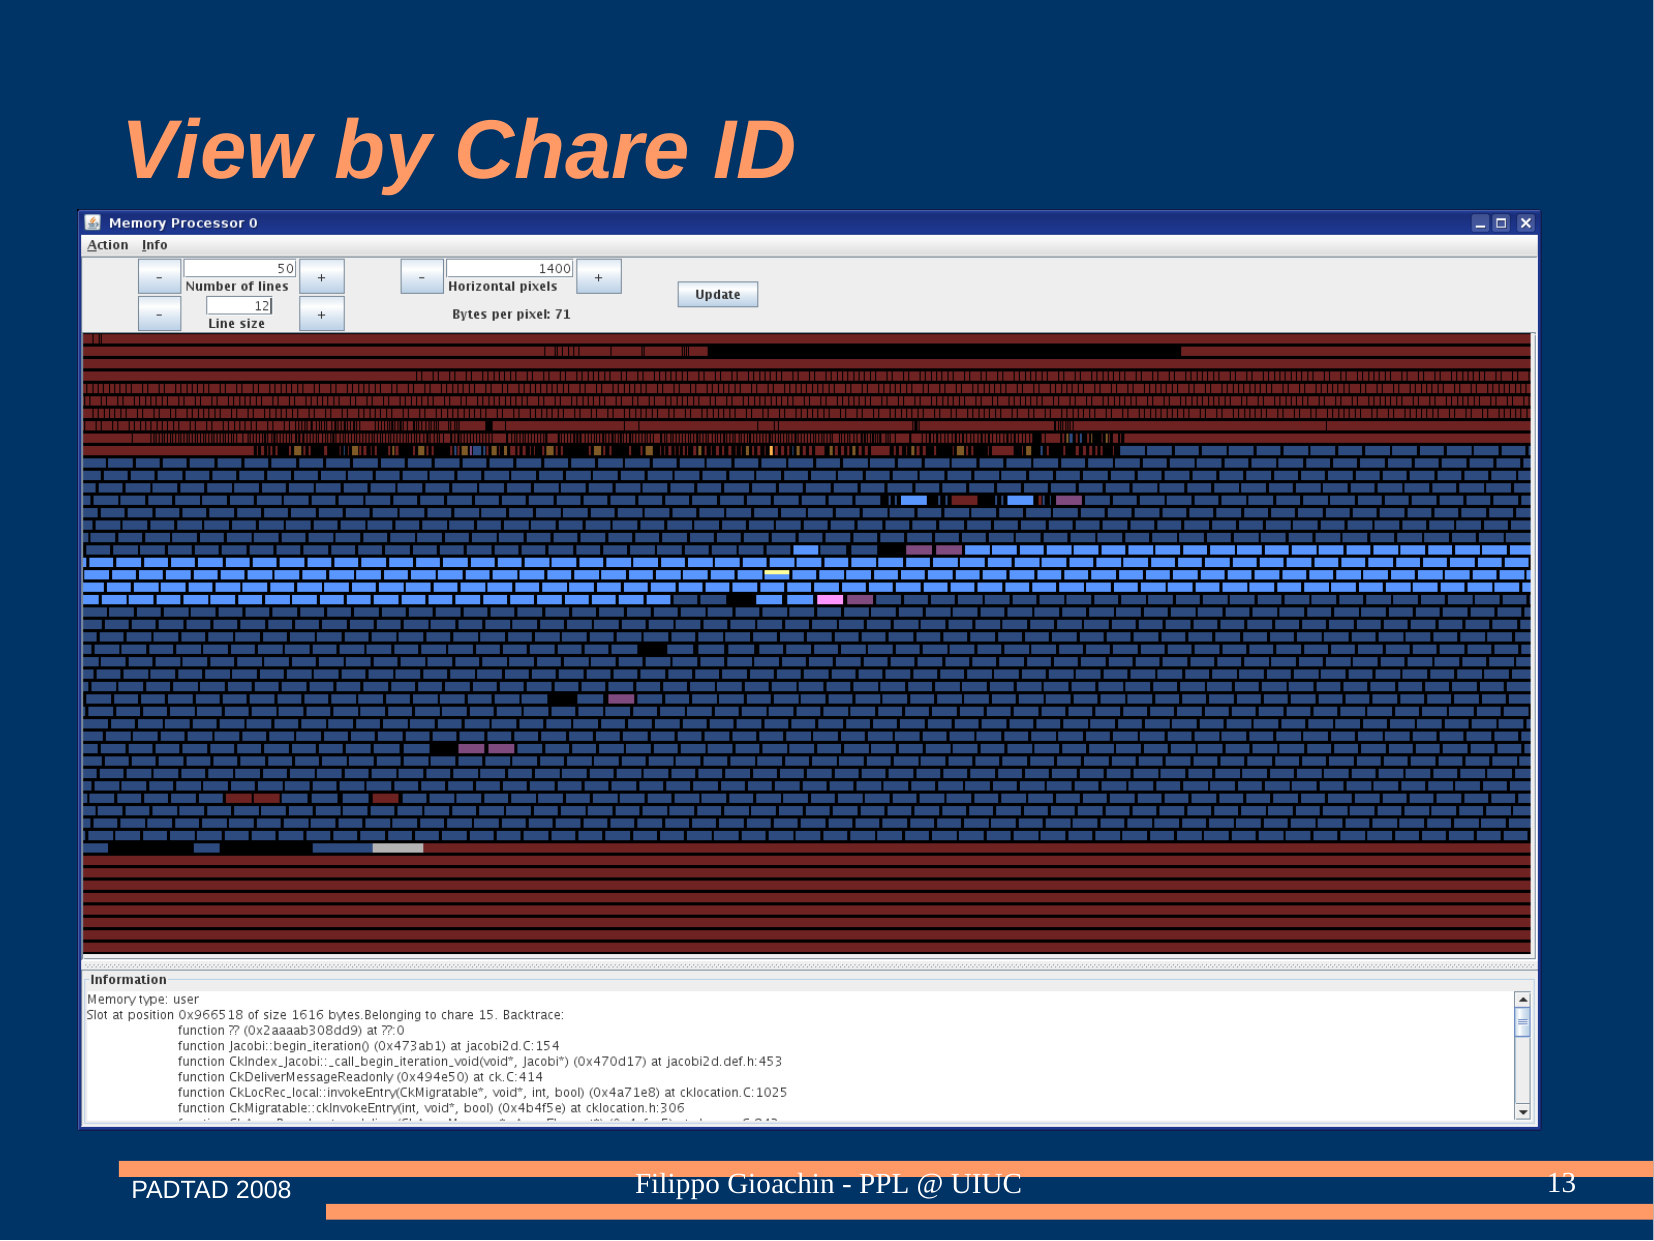

# View by Chare ID
13
Filippo Gioachin - PPL @ UIUC